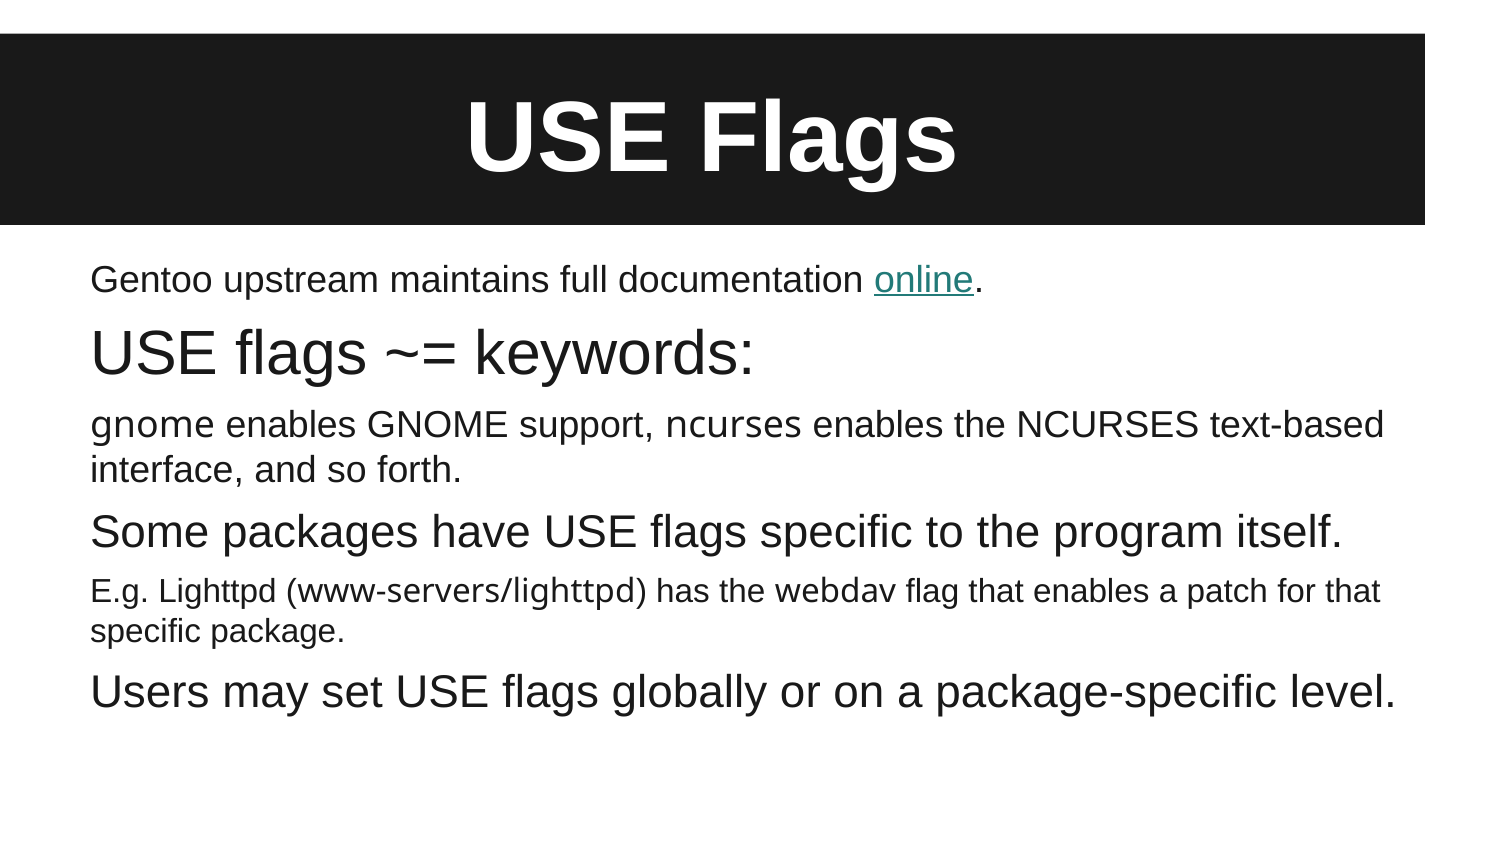

# USE Flags
Gentoo upstream maintains full documentation online.
USE flags ~= keywords:
gnome enables GNOME support, ncurses enables the NCURSES text-based interface, and so forth.
Some packages have USE flags specific to the program itself.
E.g. Lighttpd (www-servers/lighttpd) has the webdav flag that enables a patch for that specific package.
Users may set USE flags globally or on a package-specific level.